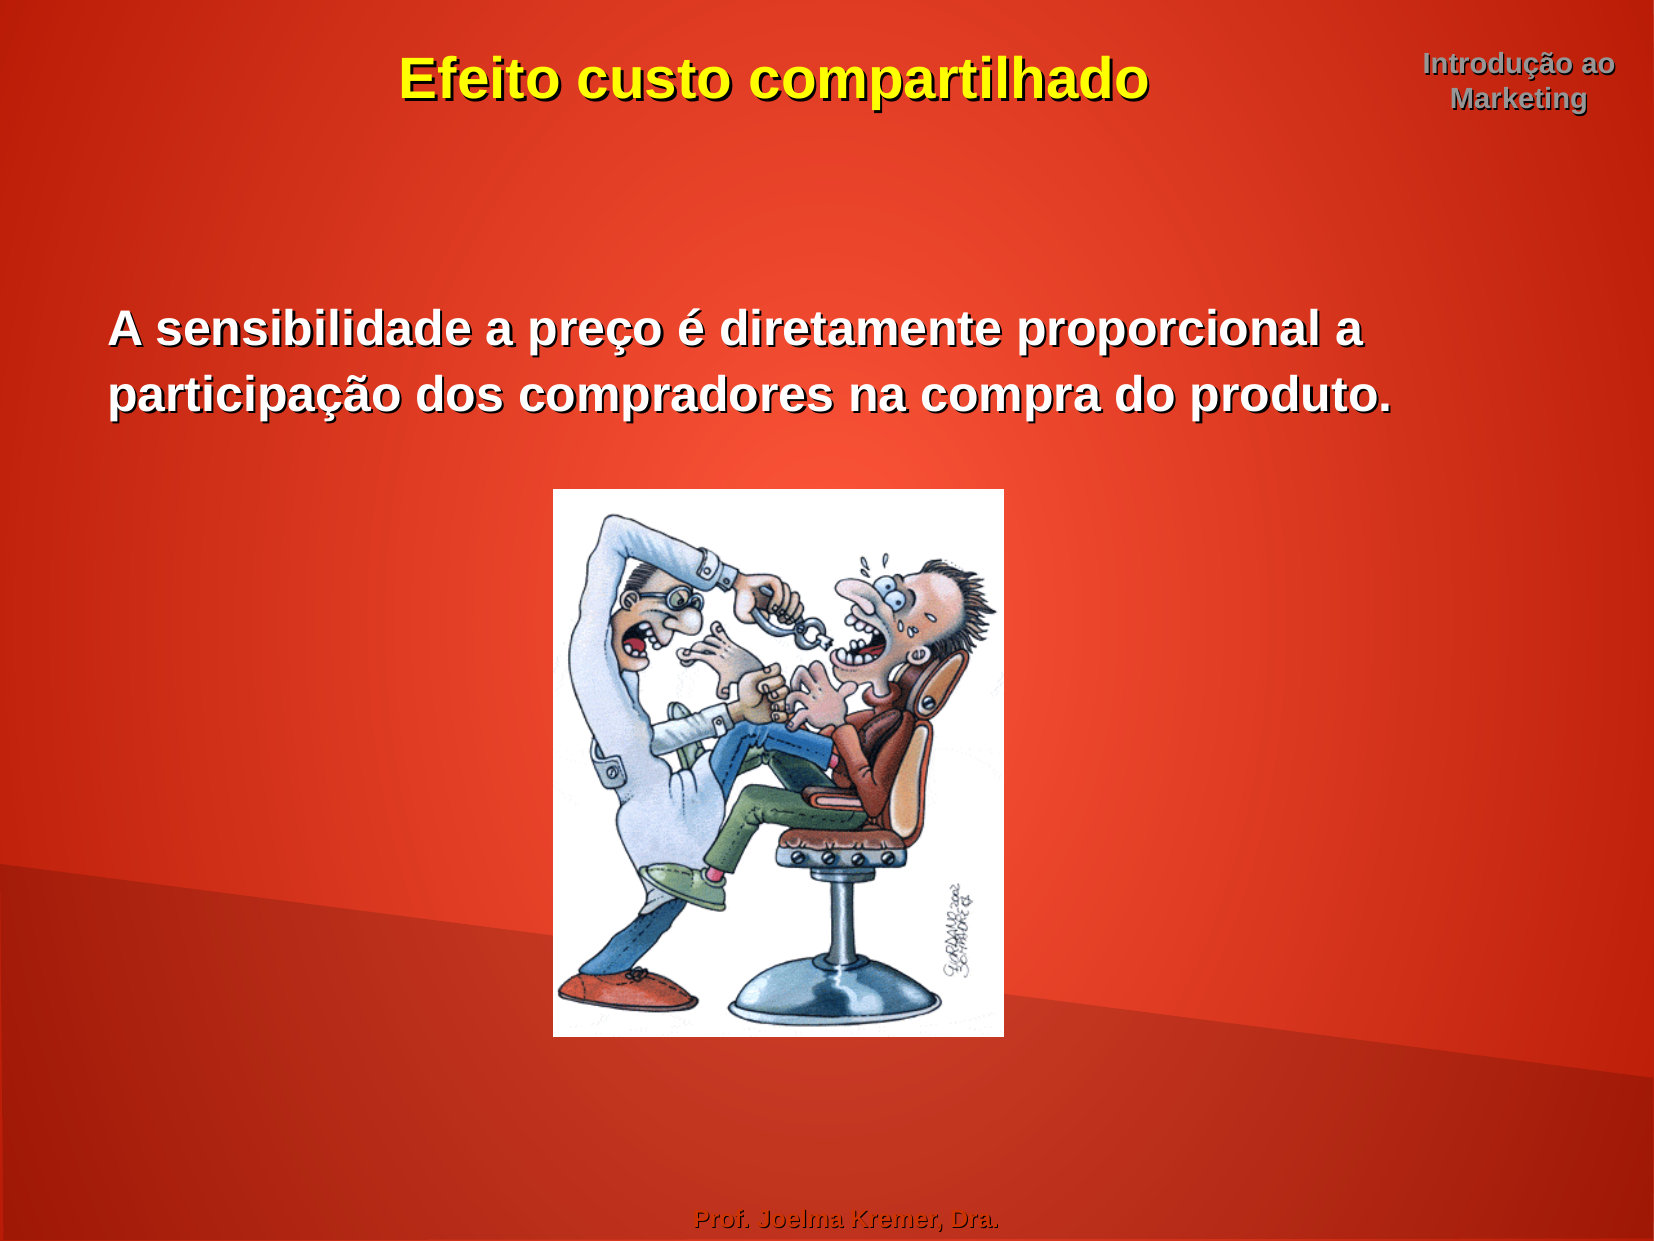

# Introdução ao Marketing
Efeito custo compartilhado
A sensibilidade a preço é diretamente proporcional a
participação dos compradores na compra do produto.
Prof. Joelma Kremer, Dra.